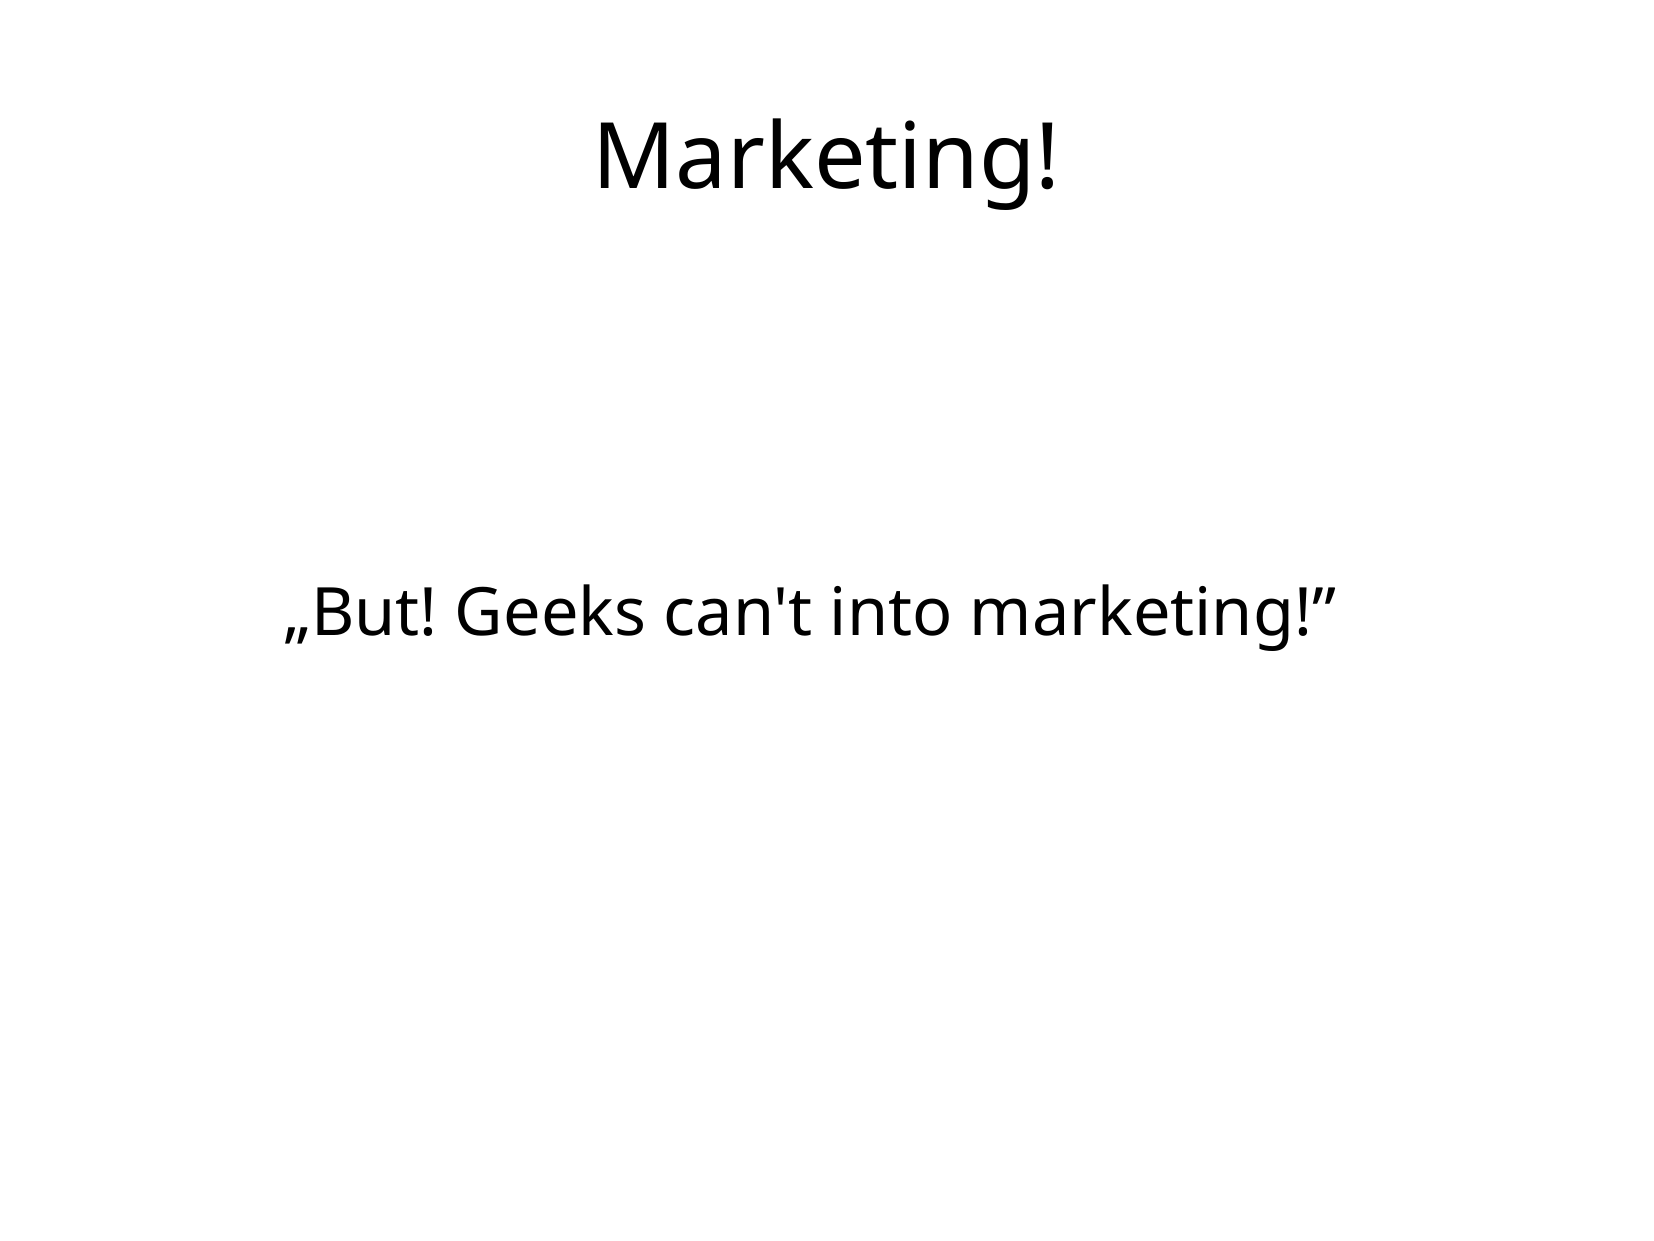

# Marketing!
„But! Geeks can't into marketing!”